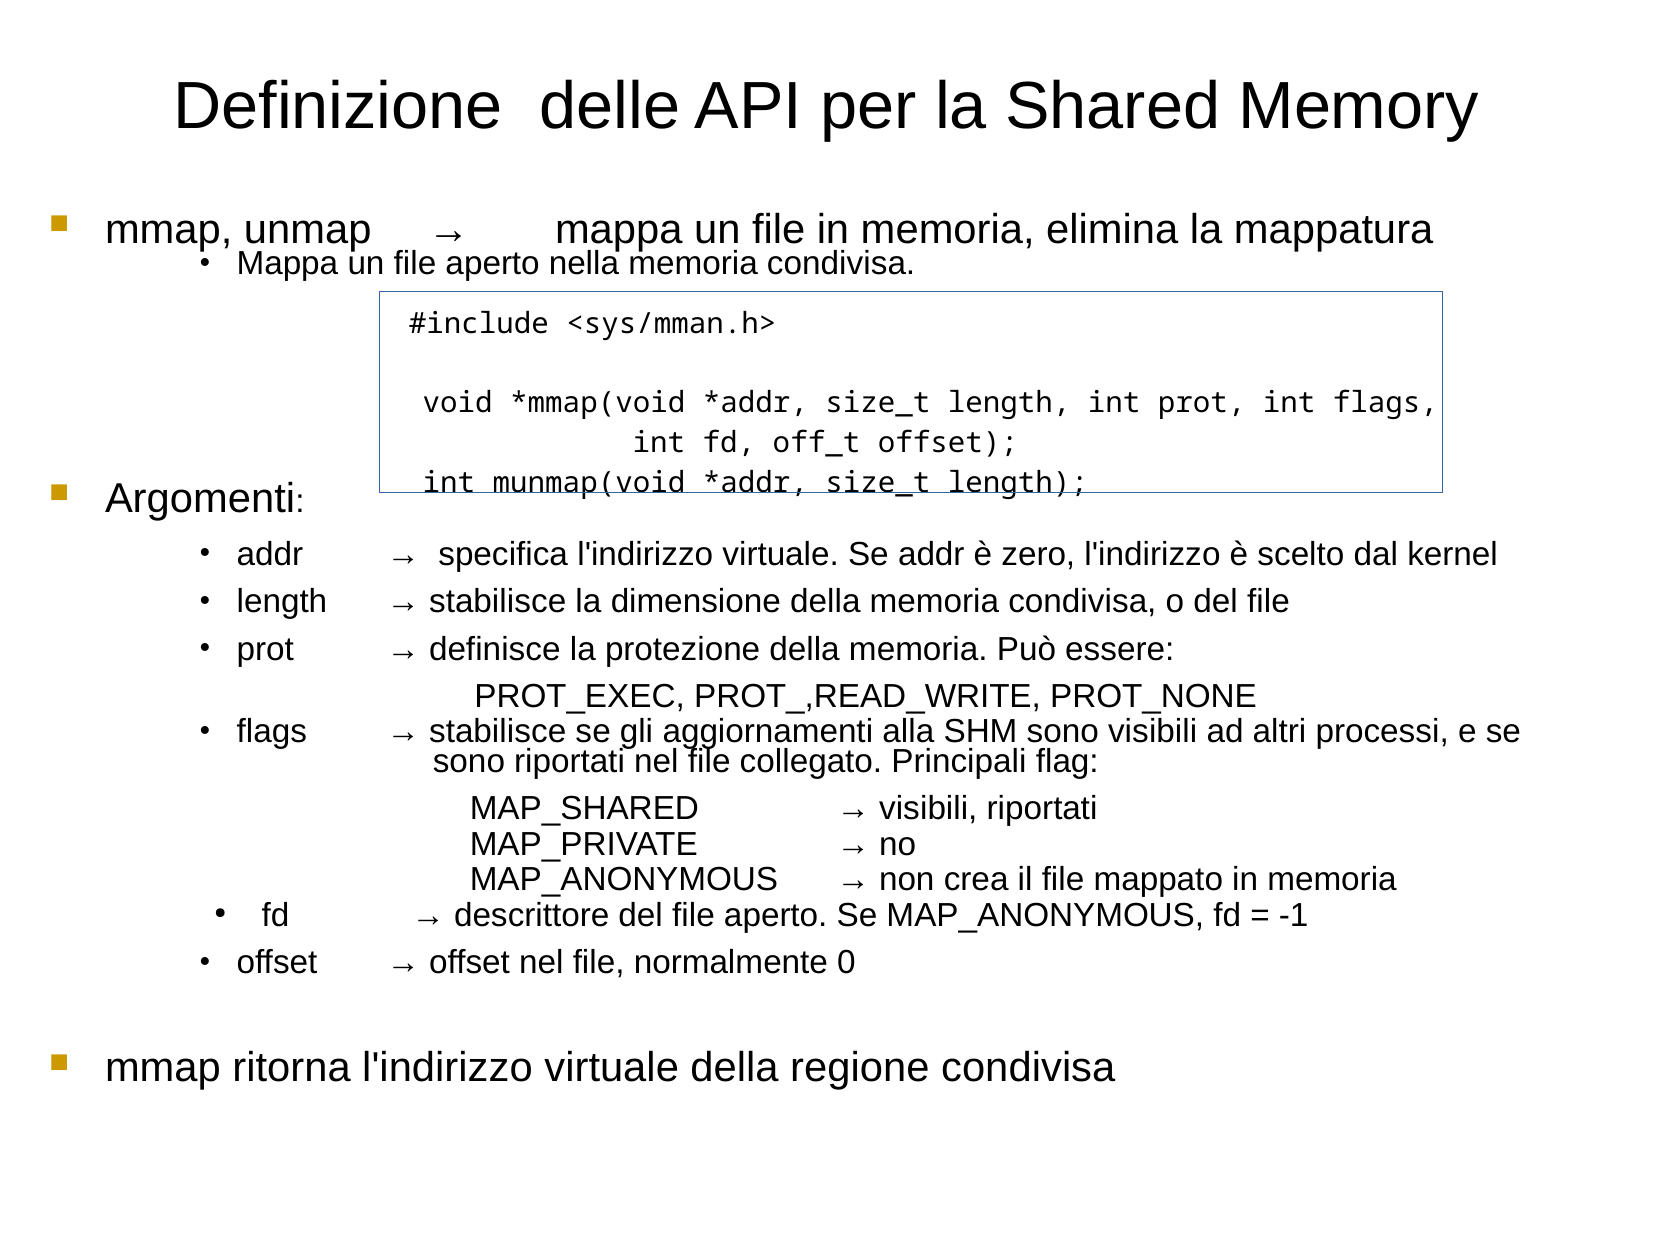

# Definizione delle API per la Shared Memory
mmap, unmap	 → 	mappa un file in memoria, elimina la mappatura
Mappa un file aperto nella memoria condivisa.
Argomenti:
addr		→ specifica l'indirizzo virtuale. Se addr è zero, l'indirizzo è scelto dal kernel
length	→ stabilisce la dimensione della memoria condivisa, o del file
prot		→ definisce la protezione della memoria. Può essere:
PROT_EXEC, PROT_,READ_WRITE, PROT_NONE
flags		→ stabilisce se gli aggiornamenti alla SHM sono visibili ad altri processi, e se 	 		 sono riportati nel file collegato. Principali flag:
 MAP_SHARED		→ visibili, riportati
 MAP_PRIVATE		→ no
 MAP_ANONYMOUS	→ non crea il file mappato in memoria
fd		→ descrittore del file aperto. Se MAP_ANONYMOUS, fd = -1
offset	→ offset nel file, normalmente 0
mmap ritorna l'indirizzo virtuale della regione condivisa
 #include <sys/mman.h>
 void *mmap(void *addr, size_t length, int prot, int flags,
 int fd, off_t offset);
 int munmap(void *addr, size_t length);